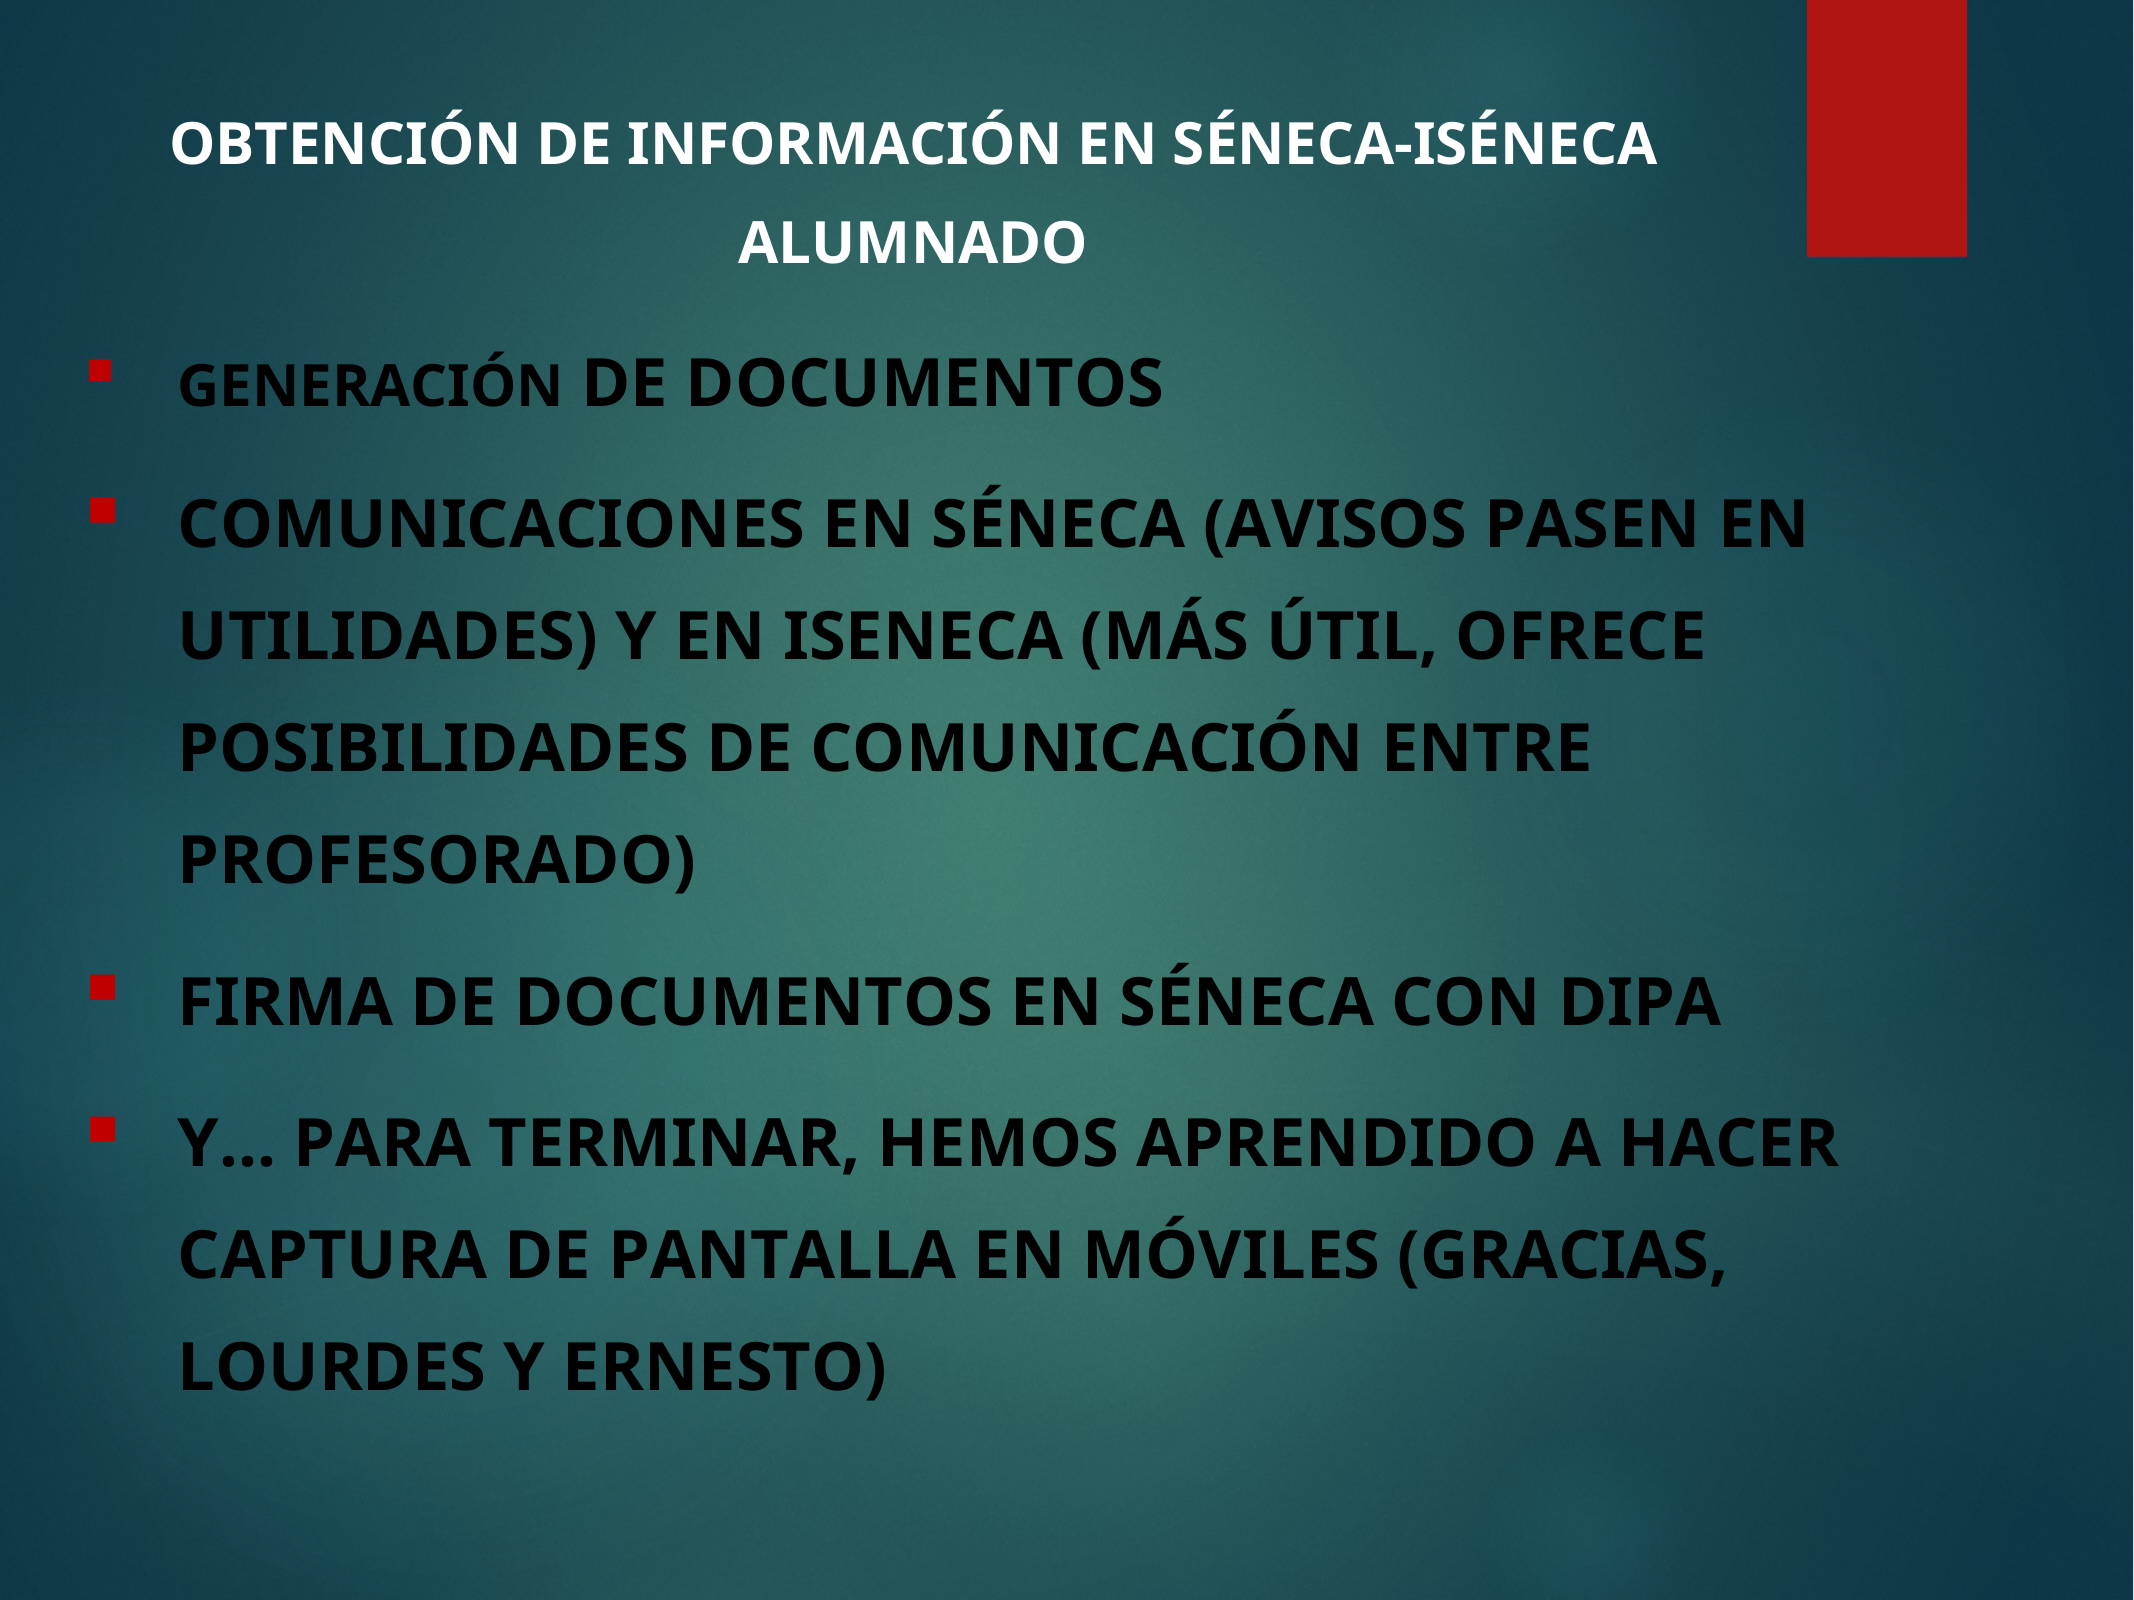

OBTENCIÓN DE INFORMACIÓN EN SÉNECA-ISÉNECA
ALUMNADO
GENERACIÓN DE DOCUMENTOS
COMUNICACIONES EN SÉNECA (AVISOS PASEN EN UTILIDADES) Y EN ISENECA (MÁS ÚTIL, OFRECE POSIBILIDADES DE COMUNICACIÓN ENTRE PROFESORADO)
FIRMA DE DOCUMENTOS EN SÉNECA CON DIPA
Y… PARA TERMINAR, HEMOS APRENDIDO A HACER CAPTURA DE PANTALLA EN MÓVILES (GRACIAS, LOURDES Y ERNESTO)